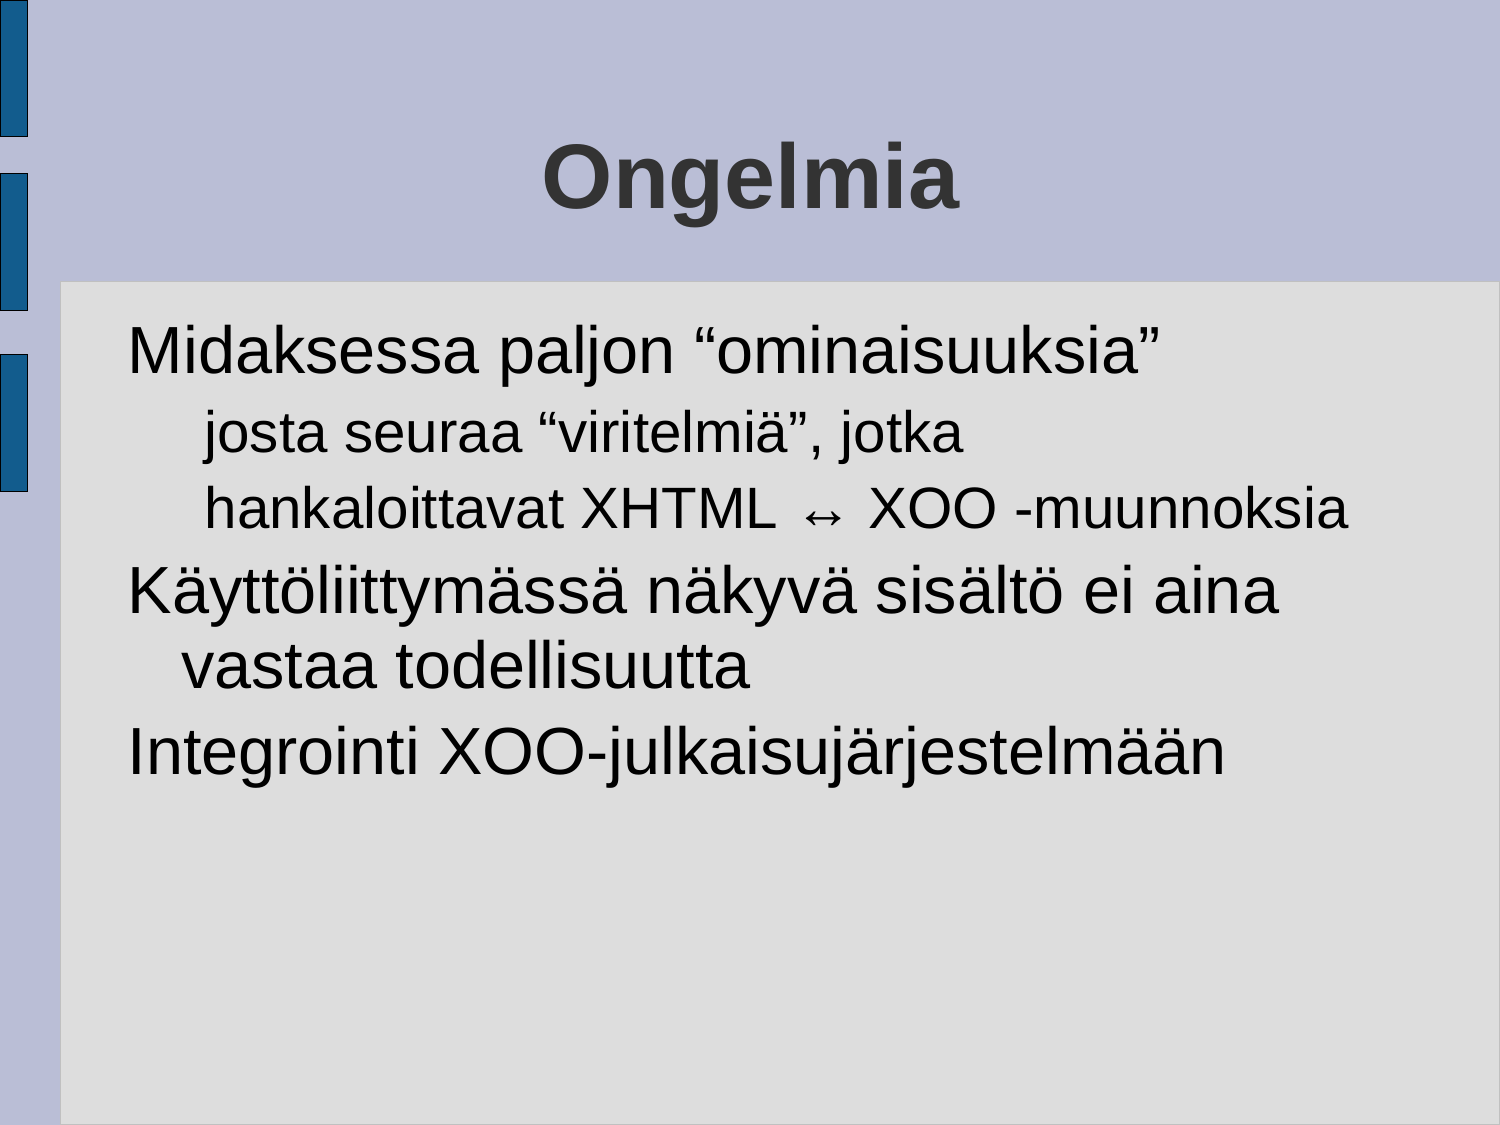

# Ongelmia
Midaksessa paljon “ominaisuuksia”
josta seuraa “viritelmiä”, jotka
hankaloittavat XHTML ↔ XOO -muunnoksia
Käyttöliittymässä näkyvä sisältö ei aina vastaa todellisuutta
Integrointi XOO-julkaisujärjestelmään